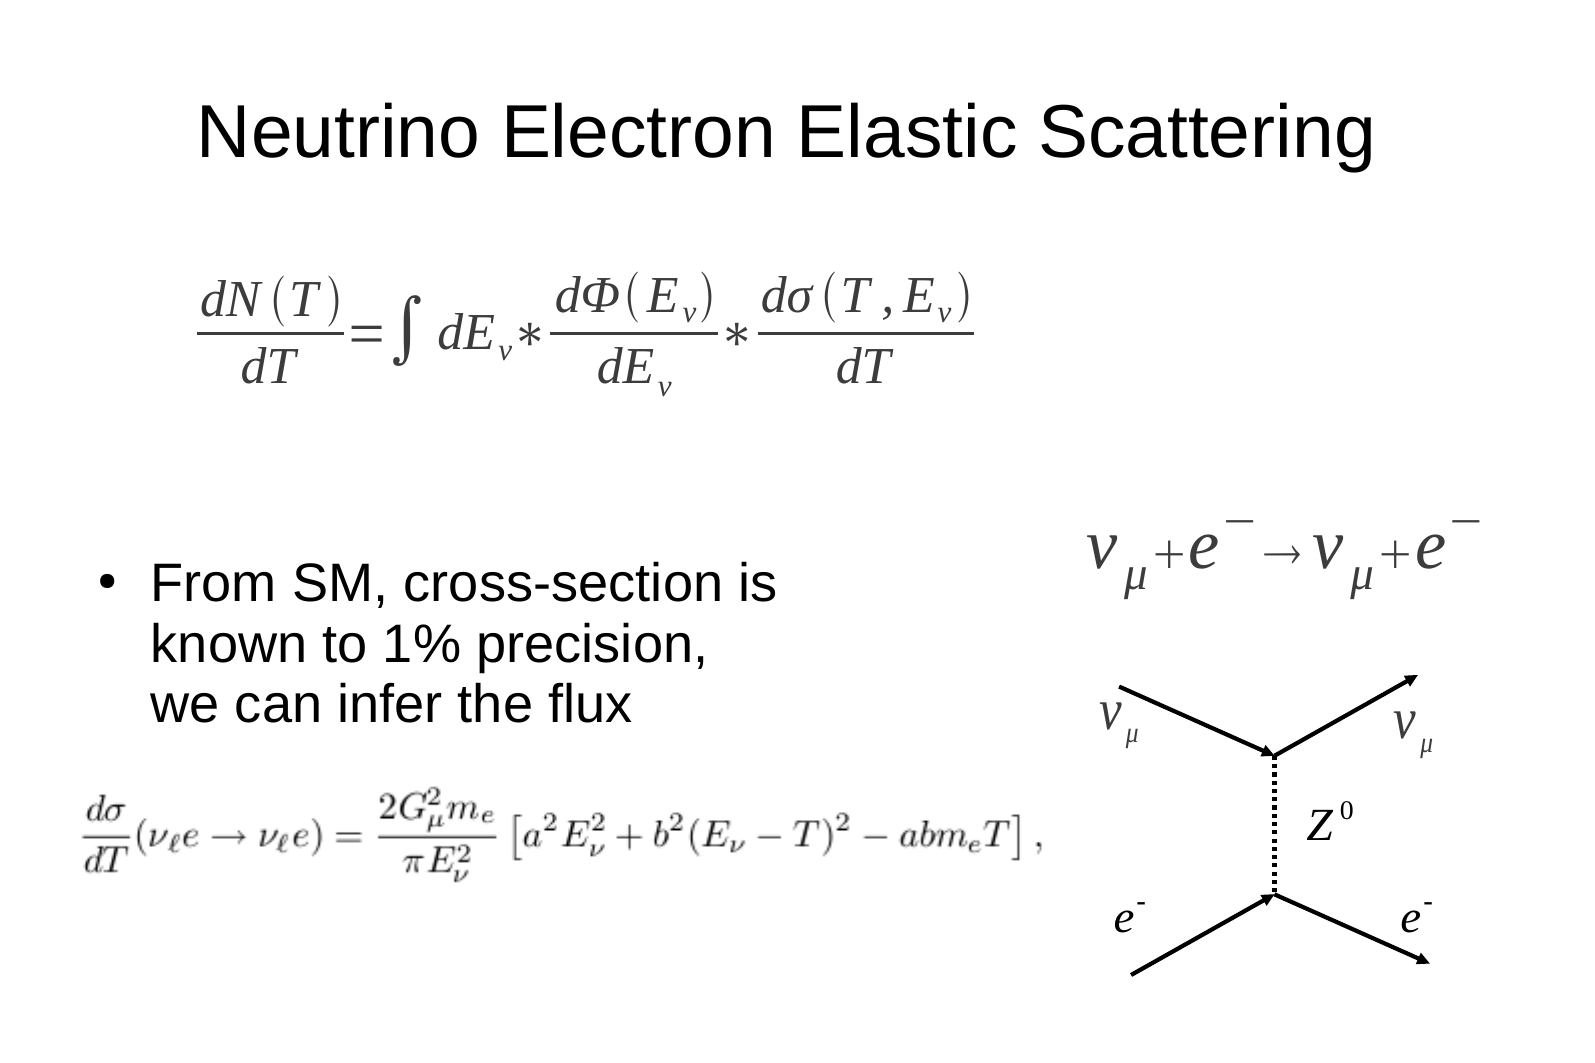

# Neutrino Electron Elastic Scattering
From SM, cross-section is known to 1% precision, we can infer the flux uncertainty. (better than 10%)